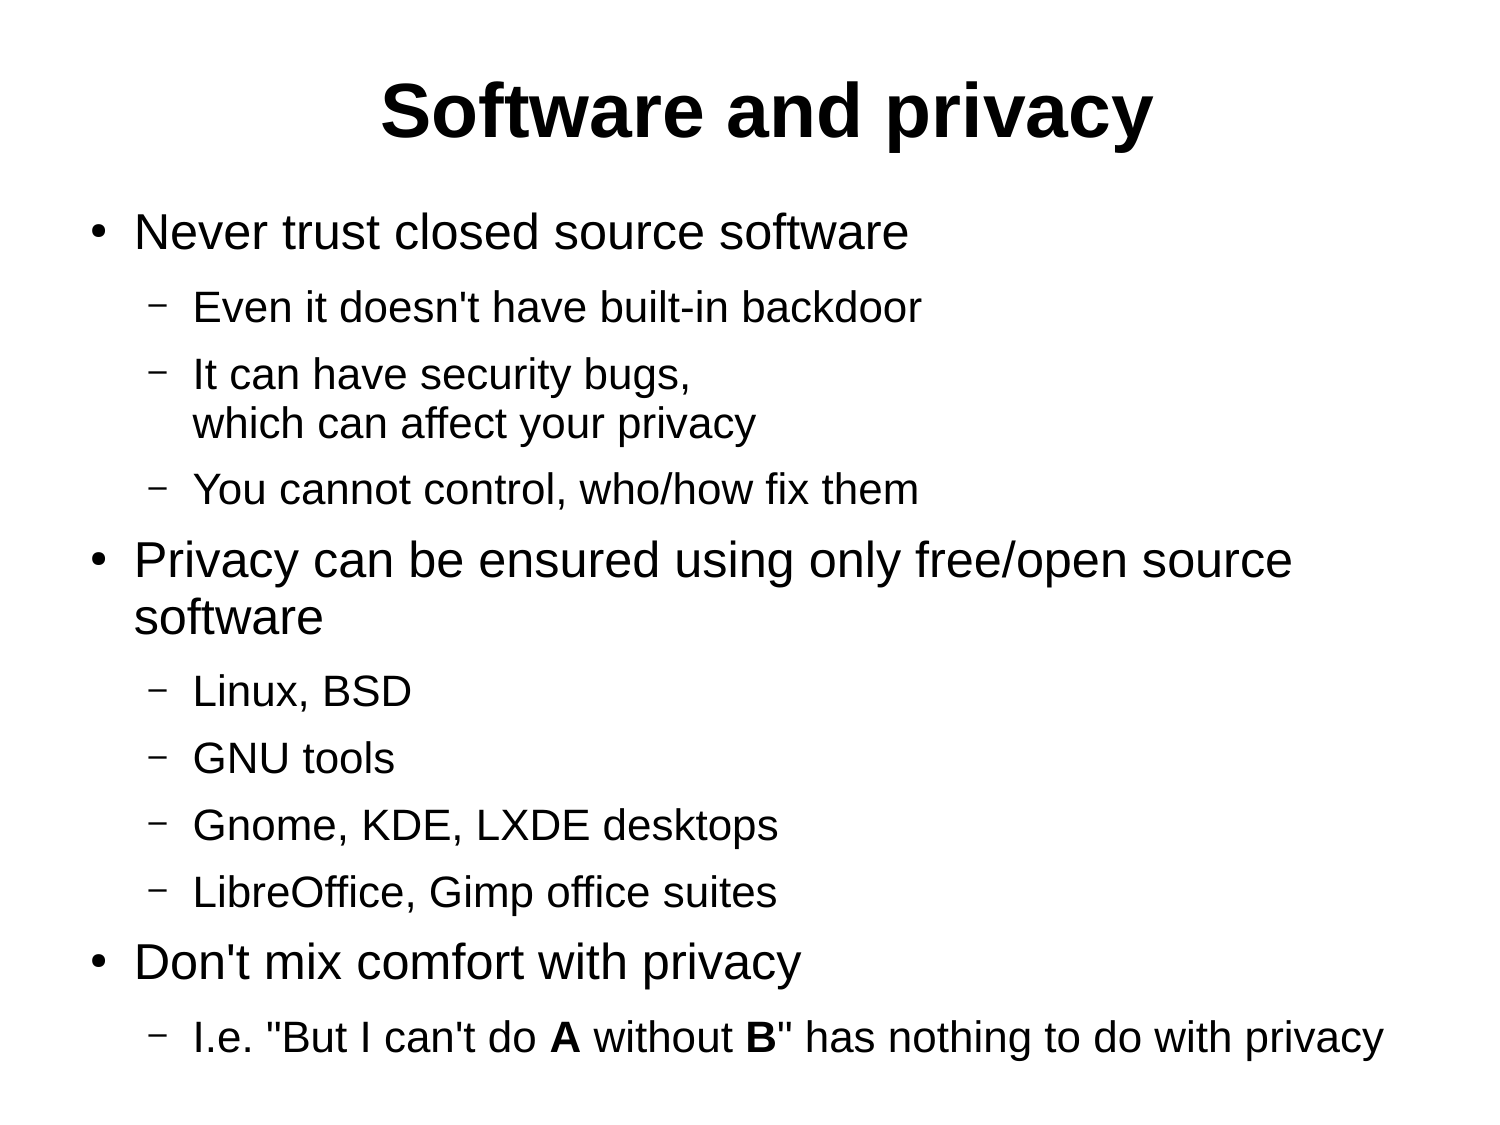

# Software and privacy
Never trust closed source software
Even it doesn't have built-in backdoor
It can have security bugs,
which can affect your privacy
You cannot control, who/how fix them
Privacy can be ensured using only free/open source software
Linux, BSD
GNU tools
Gnome, KDE, LXDE desktops
LibreOffice, Gimp office suites
Don't mix comfort with privacy
I.e. "But I can't do A without B" has nothing to do with privacy